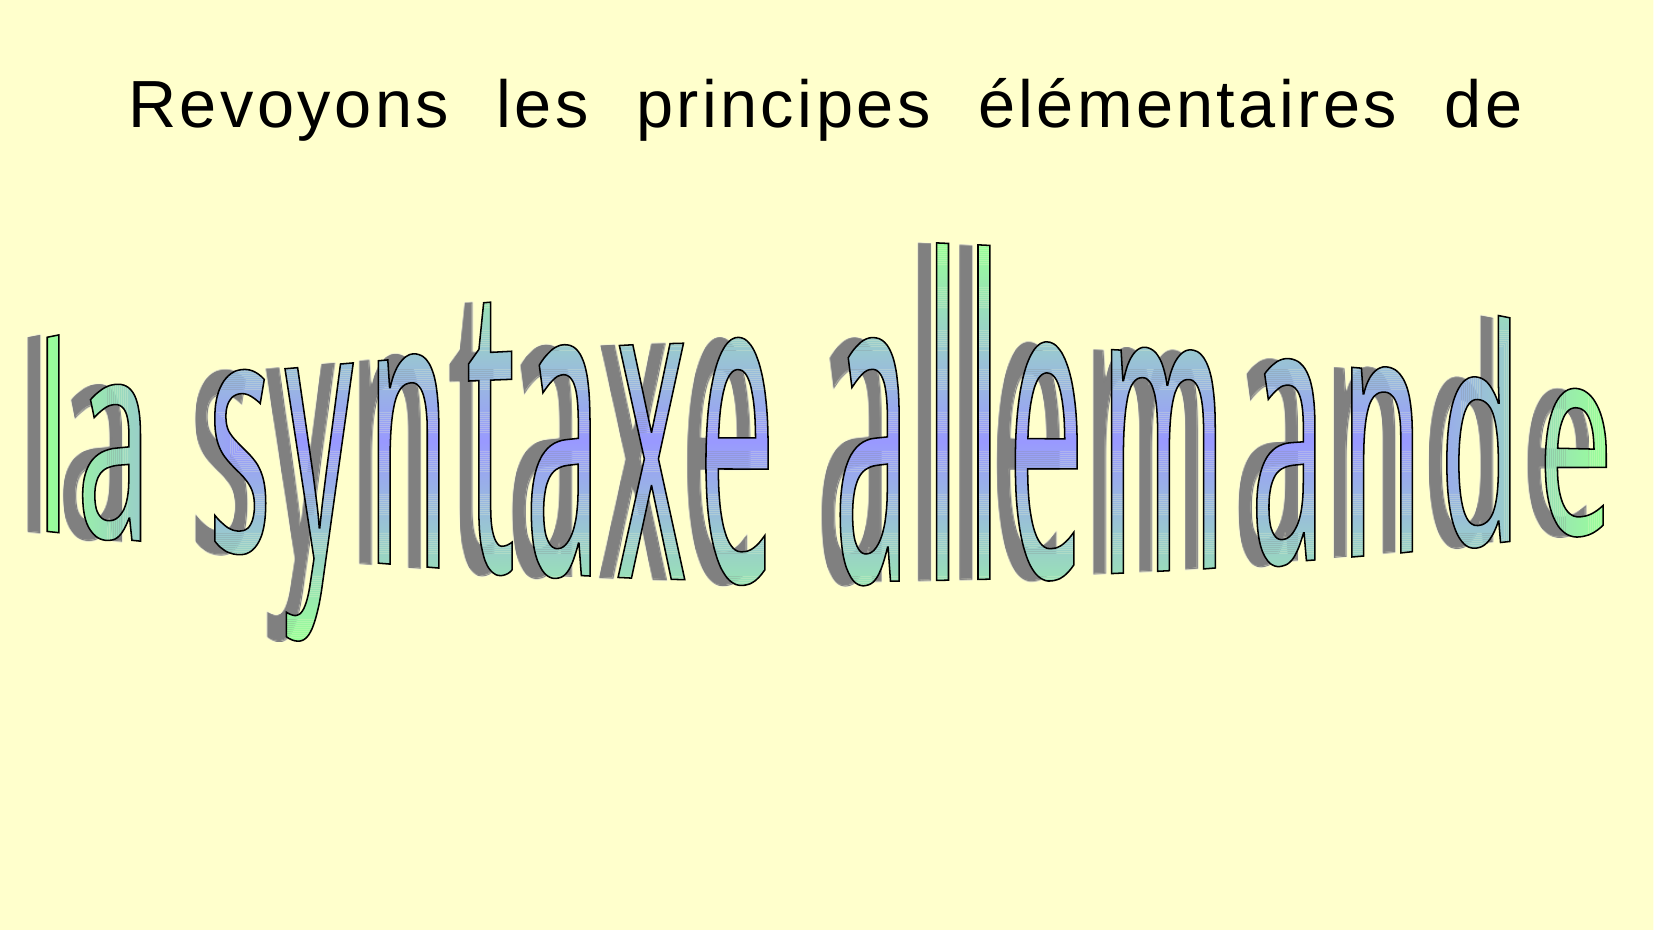

Revoyons les principes élémentaires de
la syntaxe allemande